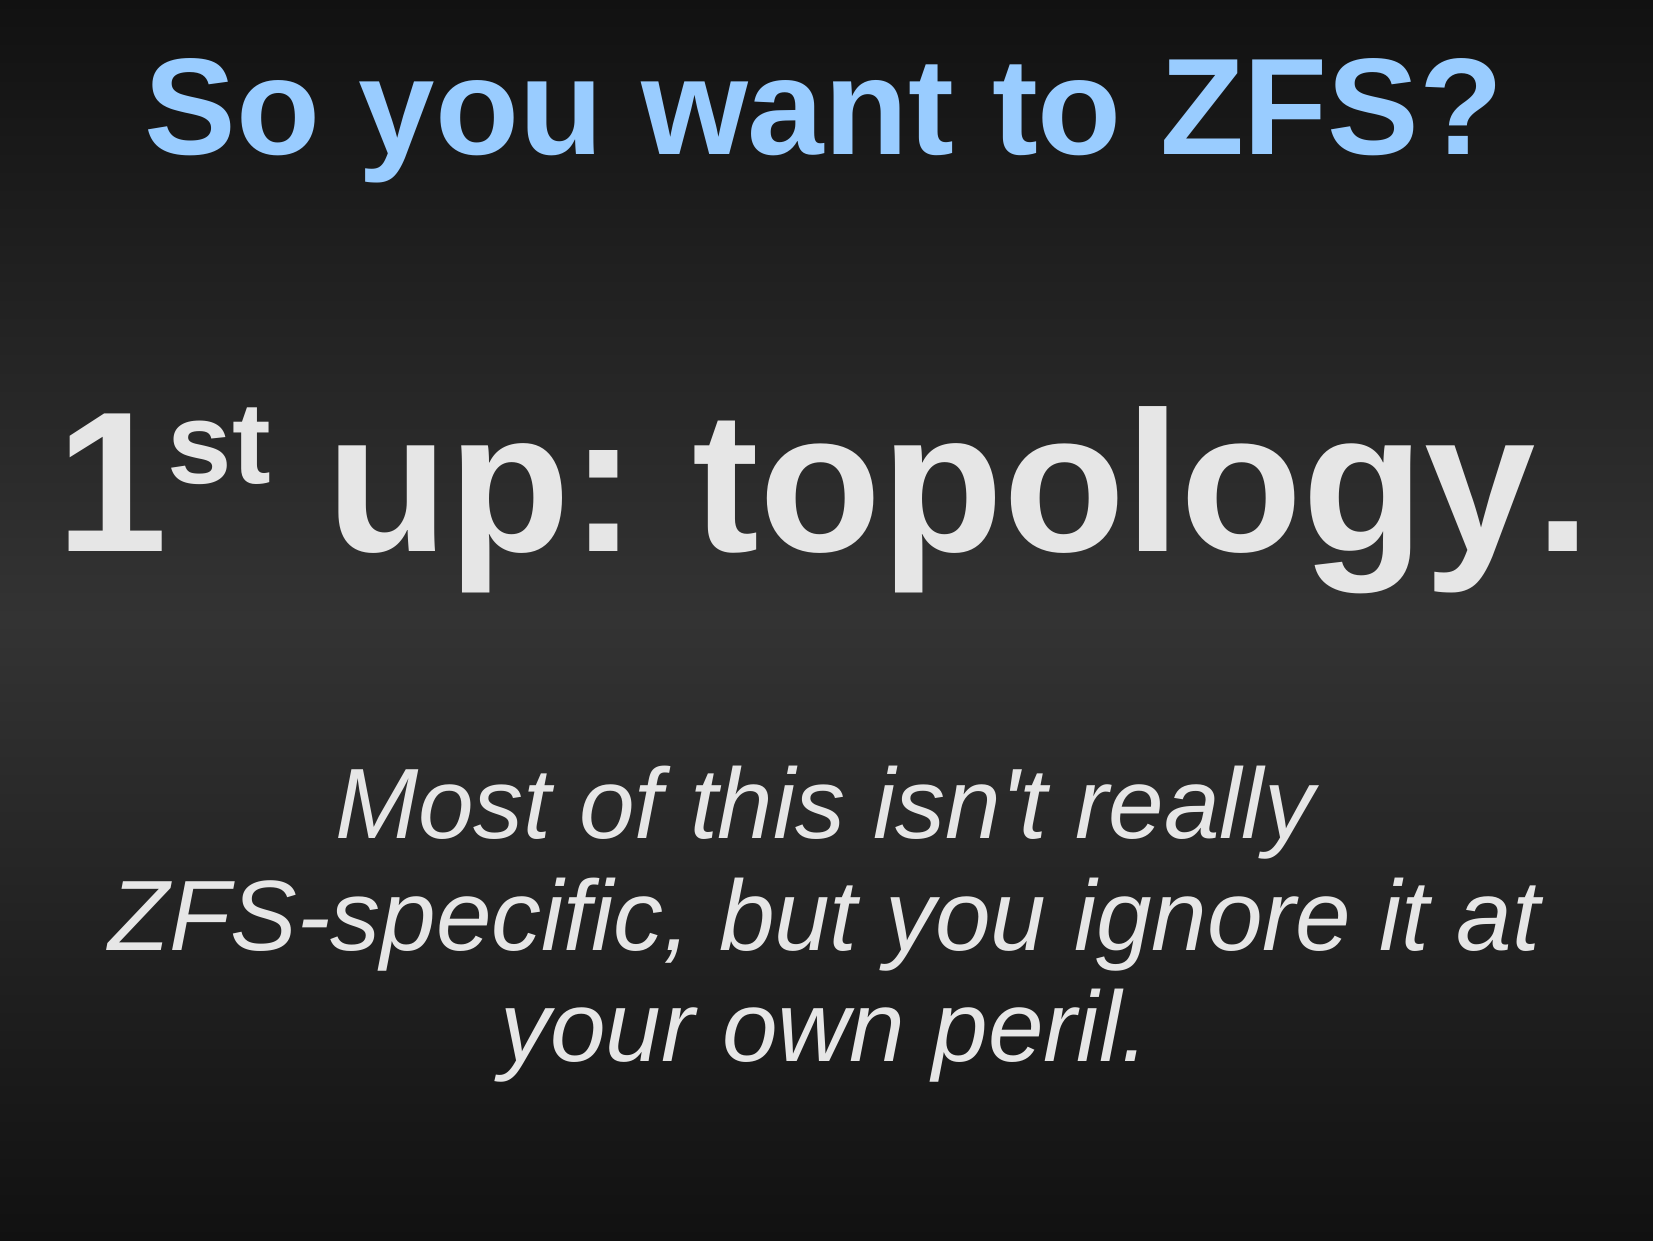

# So you want to ZFS?
1st up: topology.
Most of this isn't really
ZFS-specific, but you ignore it at your own peril.